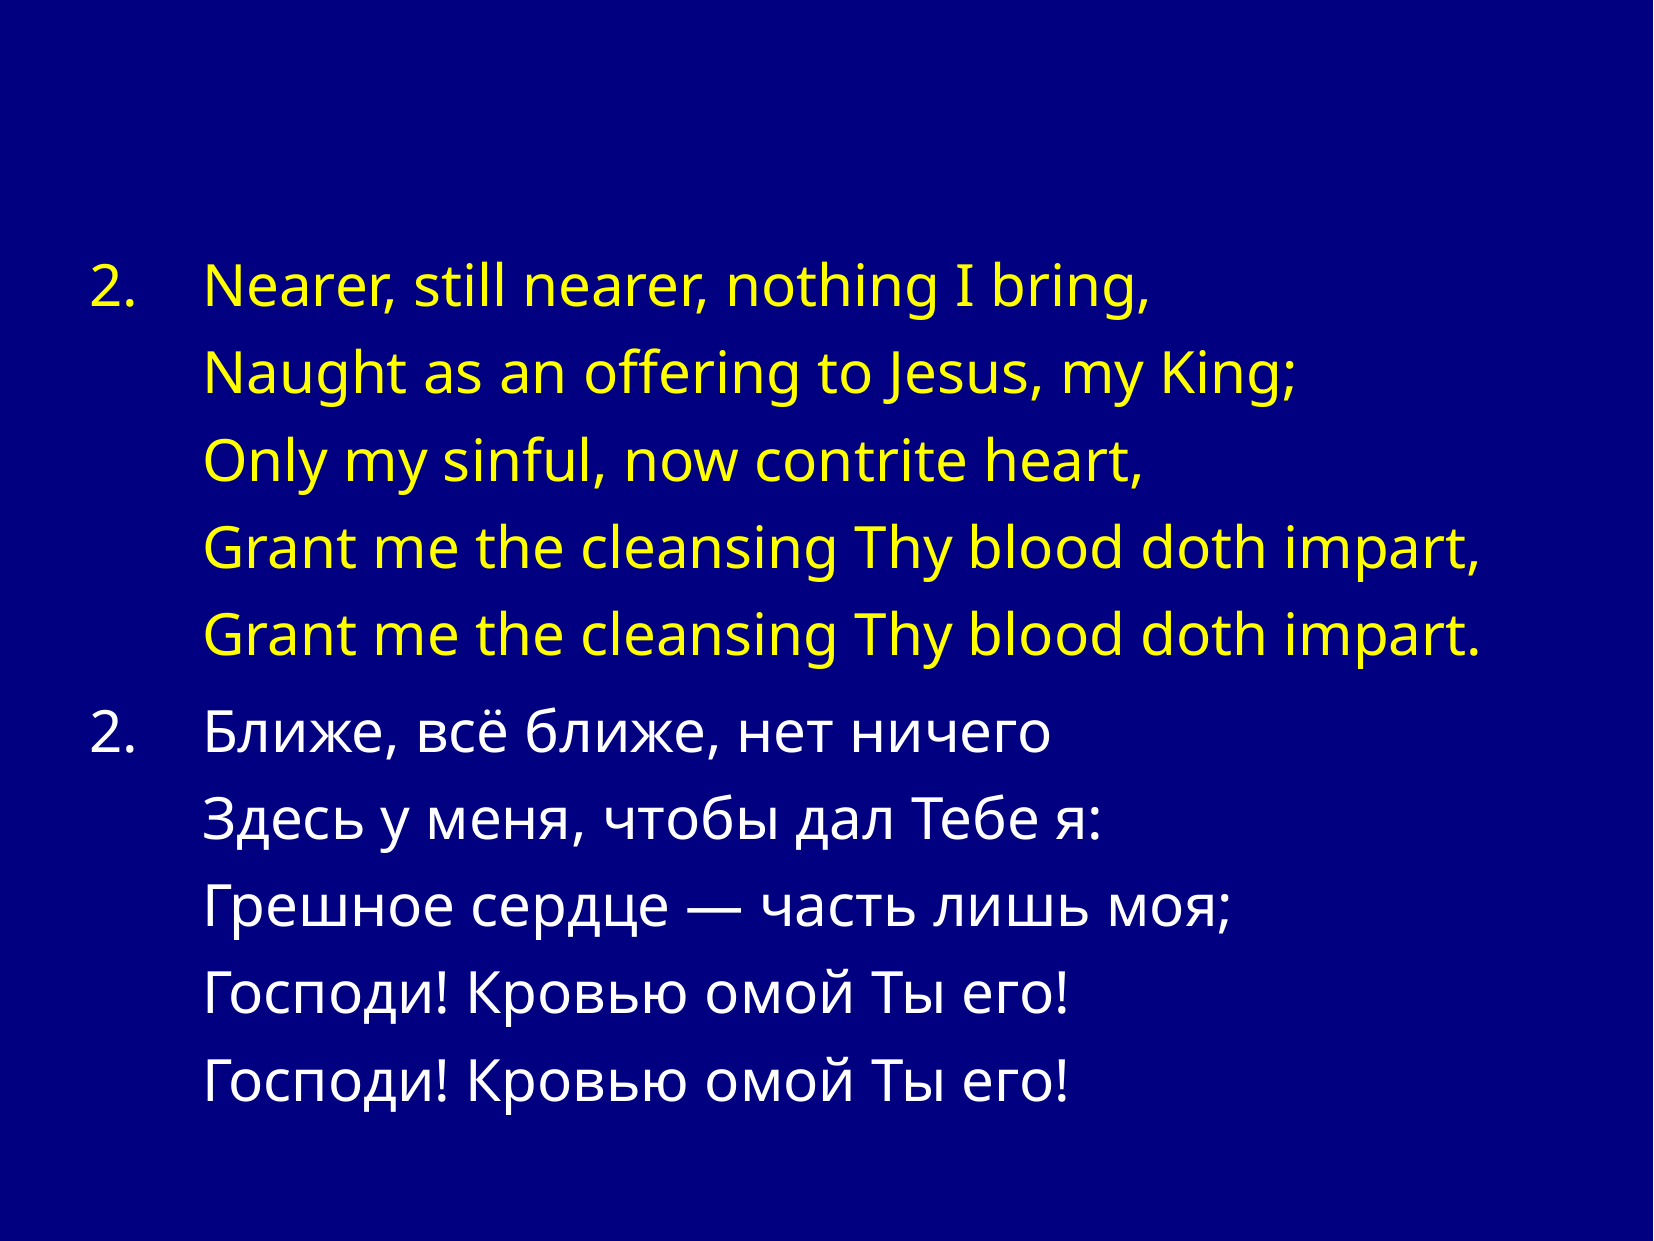

2.	Nearer, still nearer, nothing I bring,
	Naught as an offering to Jesus, my King;
	Only my sinful, now contrite heart,
	Grant me the cleansing Thy blood doth impart,
	Grant me the cleansing Thy blood doth impart.
2.	Ближе, всё ближе, нет ничего
	Здесь у меня, чтобы дал Тебе я:
	Грешное сердце — часть лишь моя;
	Господи! Кровью омой Ты его!
	Господи! Кровью омой Ты его!